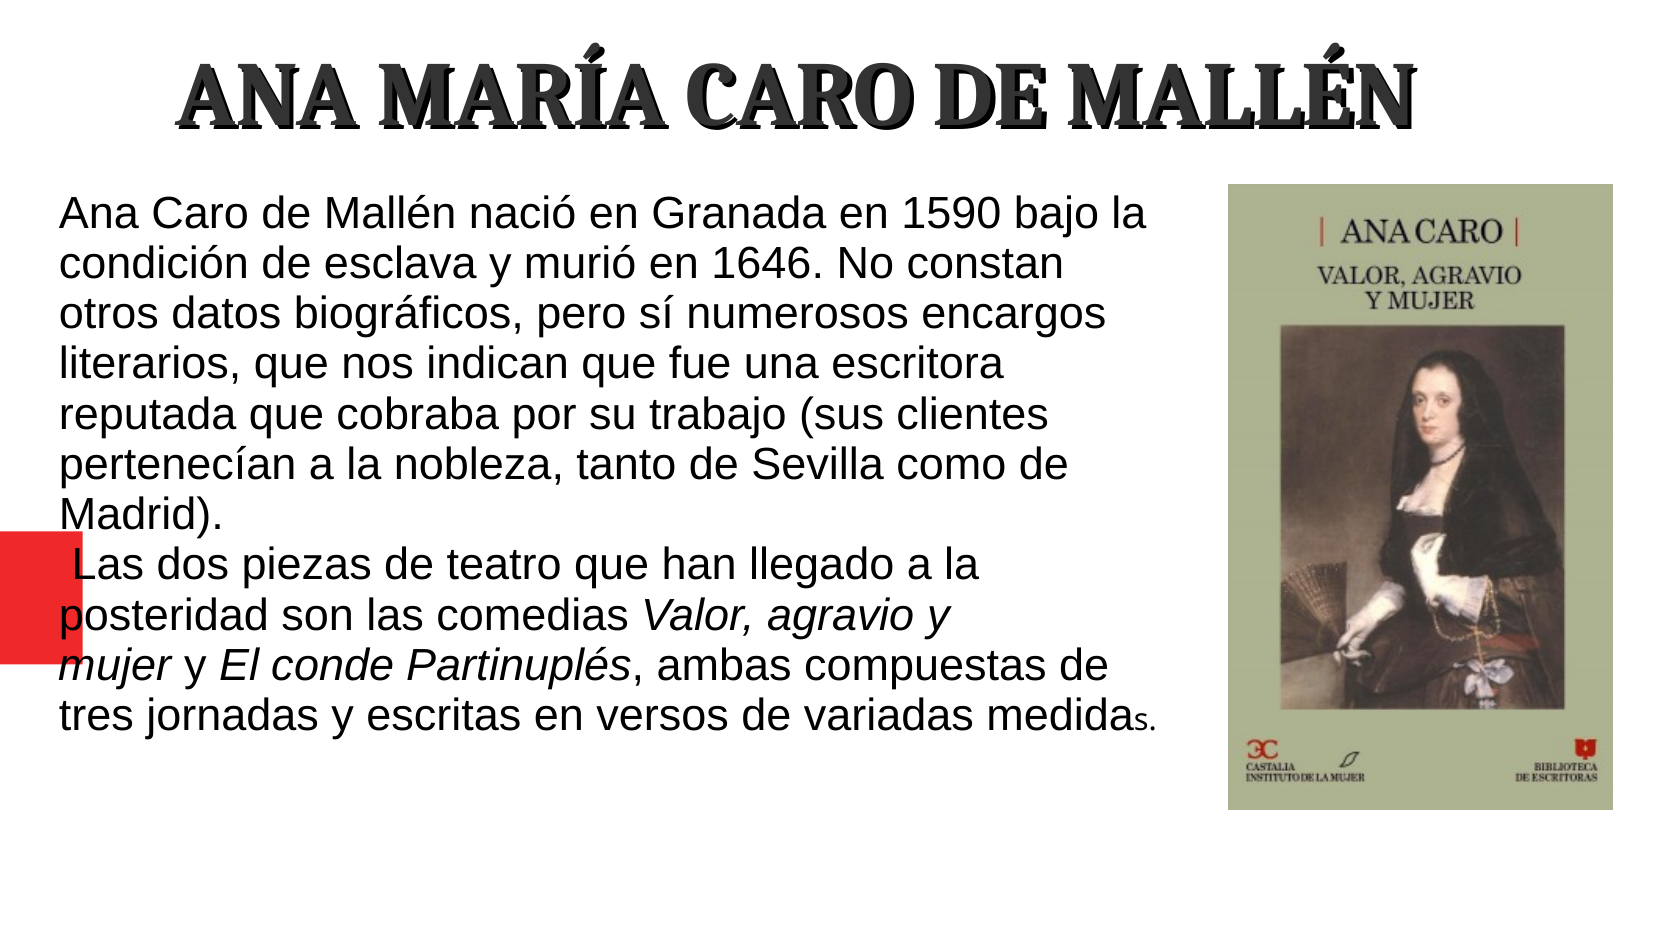

# ANA MARÍA CARO DE MALLÉN
Ana Caro de Mallén nació en Granada en 1590 bajo la condición de esclava y murió en 1646. No constan otros datos biográficos, pero sí numerosos encargos literarios, que nos indican que fue una escritora reputada que cobraba por su trabajo (sus clientes pertenecían a la nobleza, tanto de Sevilla como de Madrid).
 Las dos piezas de teatro que han llegado a la posteridad son las comedias Valor, agravio y mujer y El conde Partinuplés, ambas compuestas de tres jornadas y escritas en versos de variadas medidas.